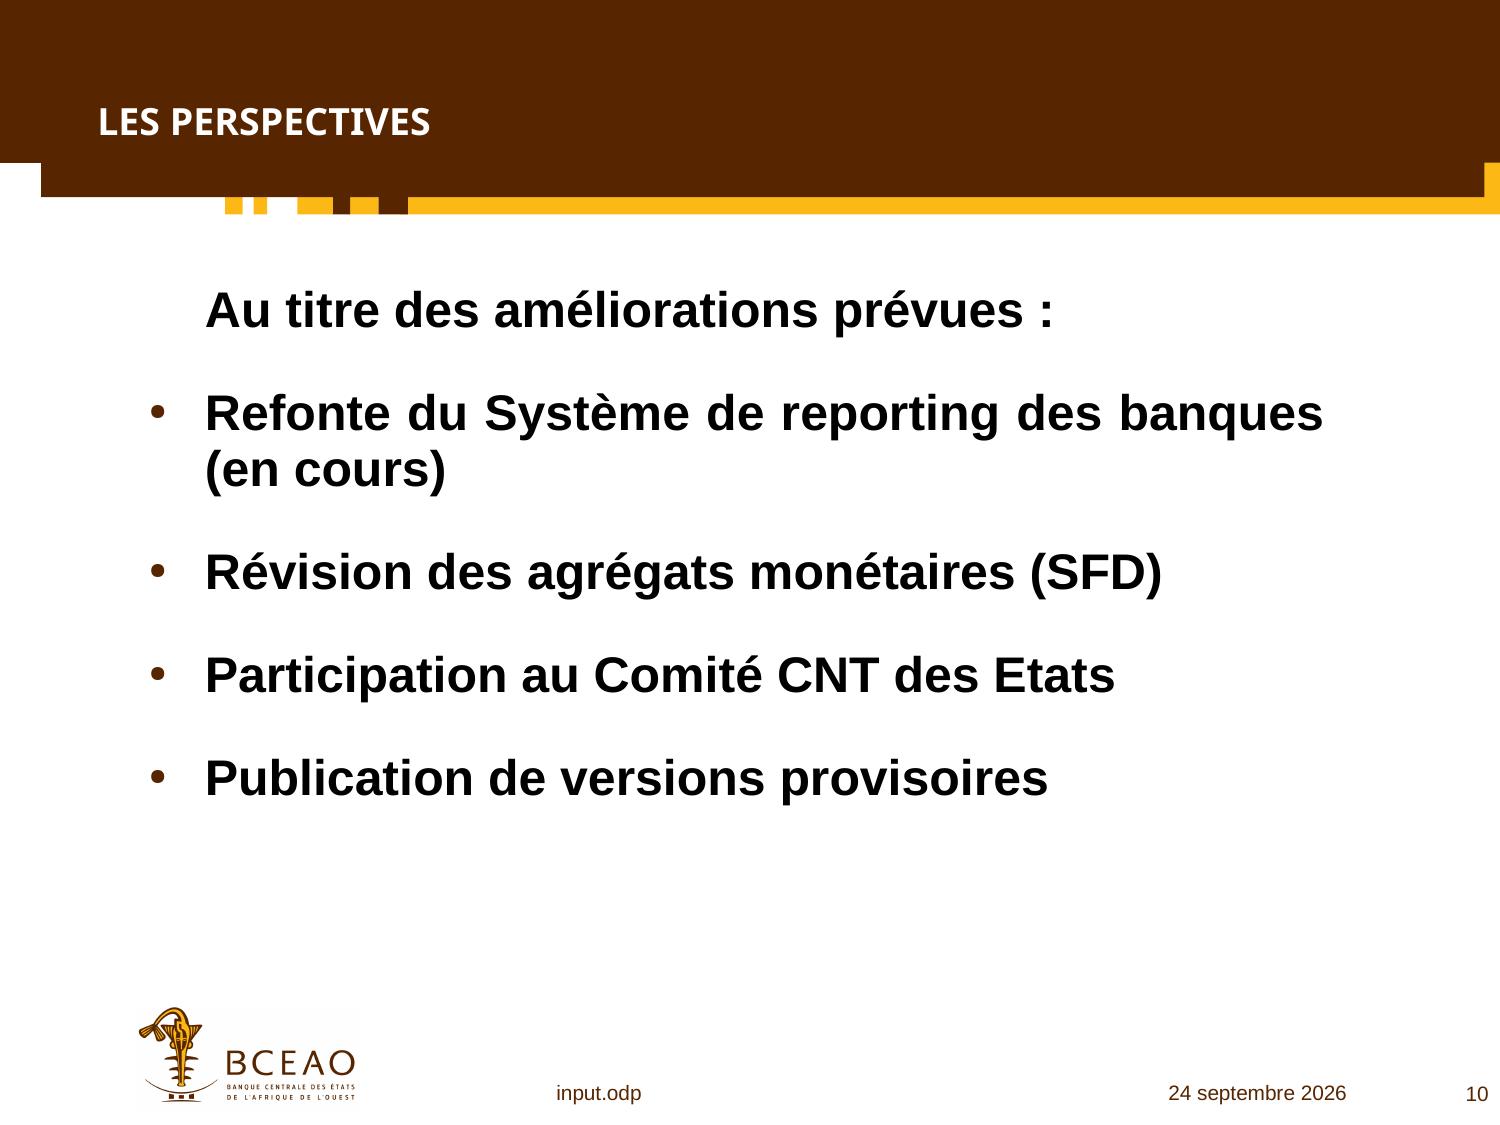

# LES PERSPECTIVES
Au titre des améliorations prévues :
Refonte du Système de reporting des banques (en cours)
Révision des agrégats monétaires (SFD)
Participation au Comité CNT des Etats
Publication de versions provisoires